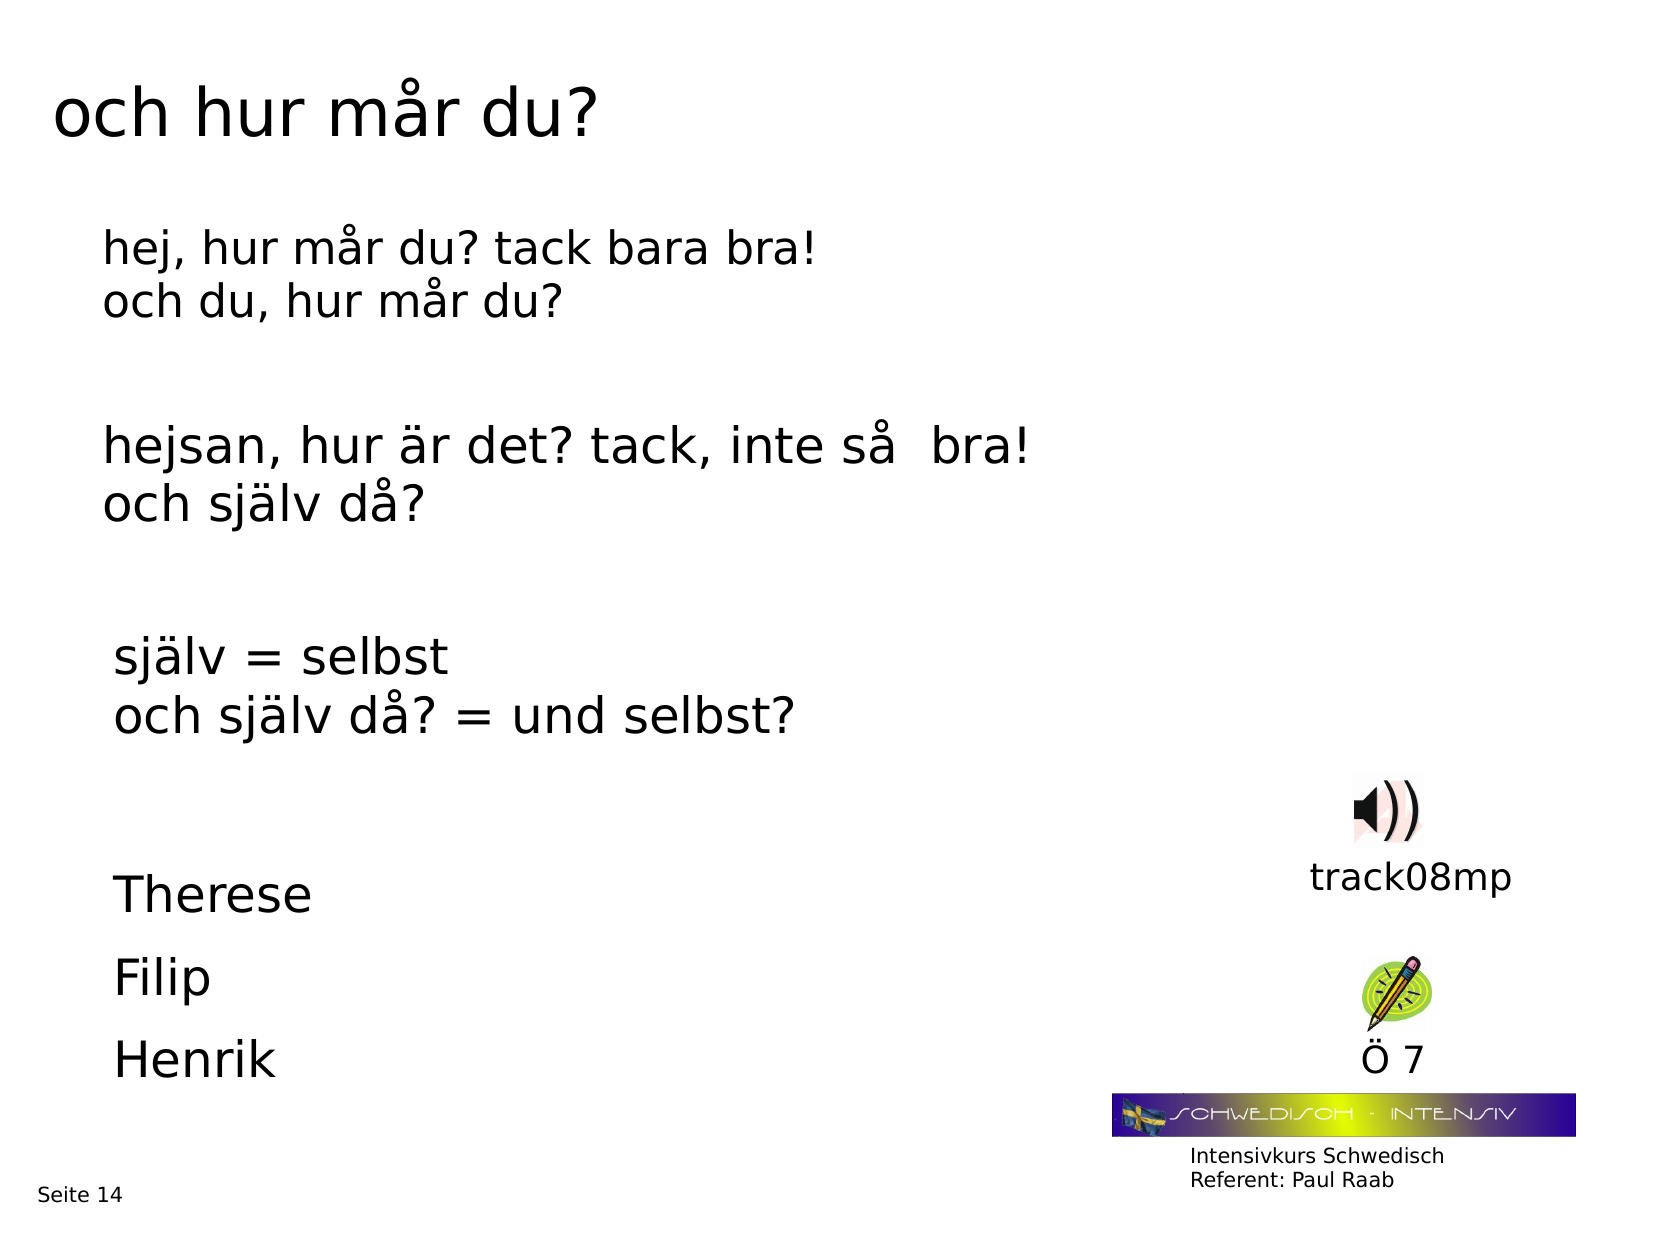

och hur mår du?
hej, hur mår du? tack bara bra!
och du, hur mår du?
hejsan, hur är det? tack, inte så bra!
och själv då?
själv = selbst
och själv då? = und selbst?
track08mp
Therese
Filip
Henrik
Ö 7